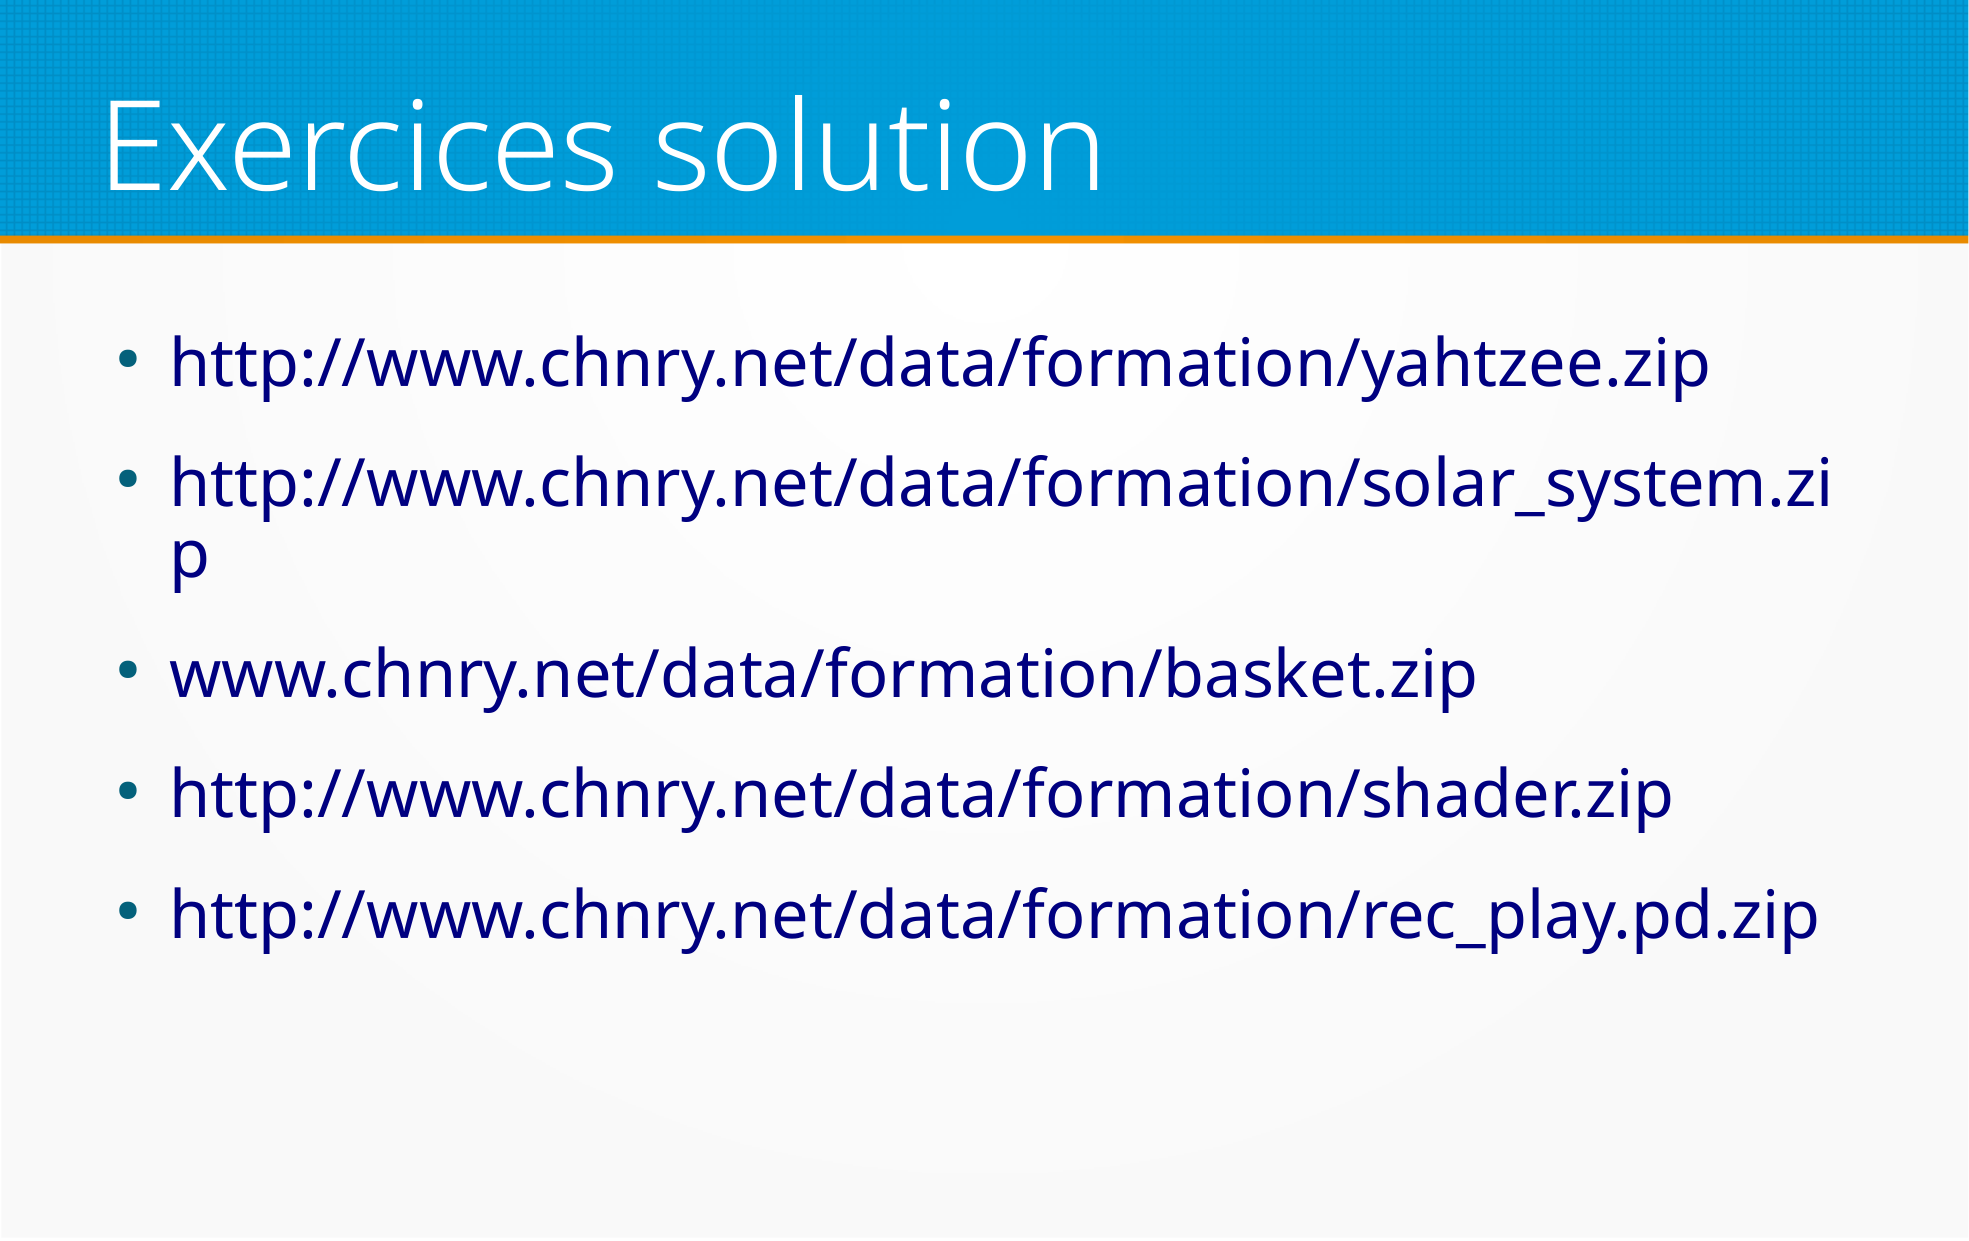

# Exercices solution
http://www.chnry.net/data/formation/yahtzee.zip
http://www.chnry.net/data/formation/solar_system.zip
www.chnry.net/data/formation/basket.zip
http://www.chnry.net/data/formation/shader.zip
http://www.chnry.net/data/formation/rec_play.pd.zip